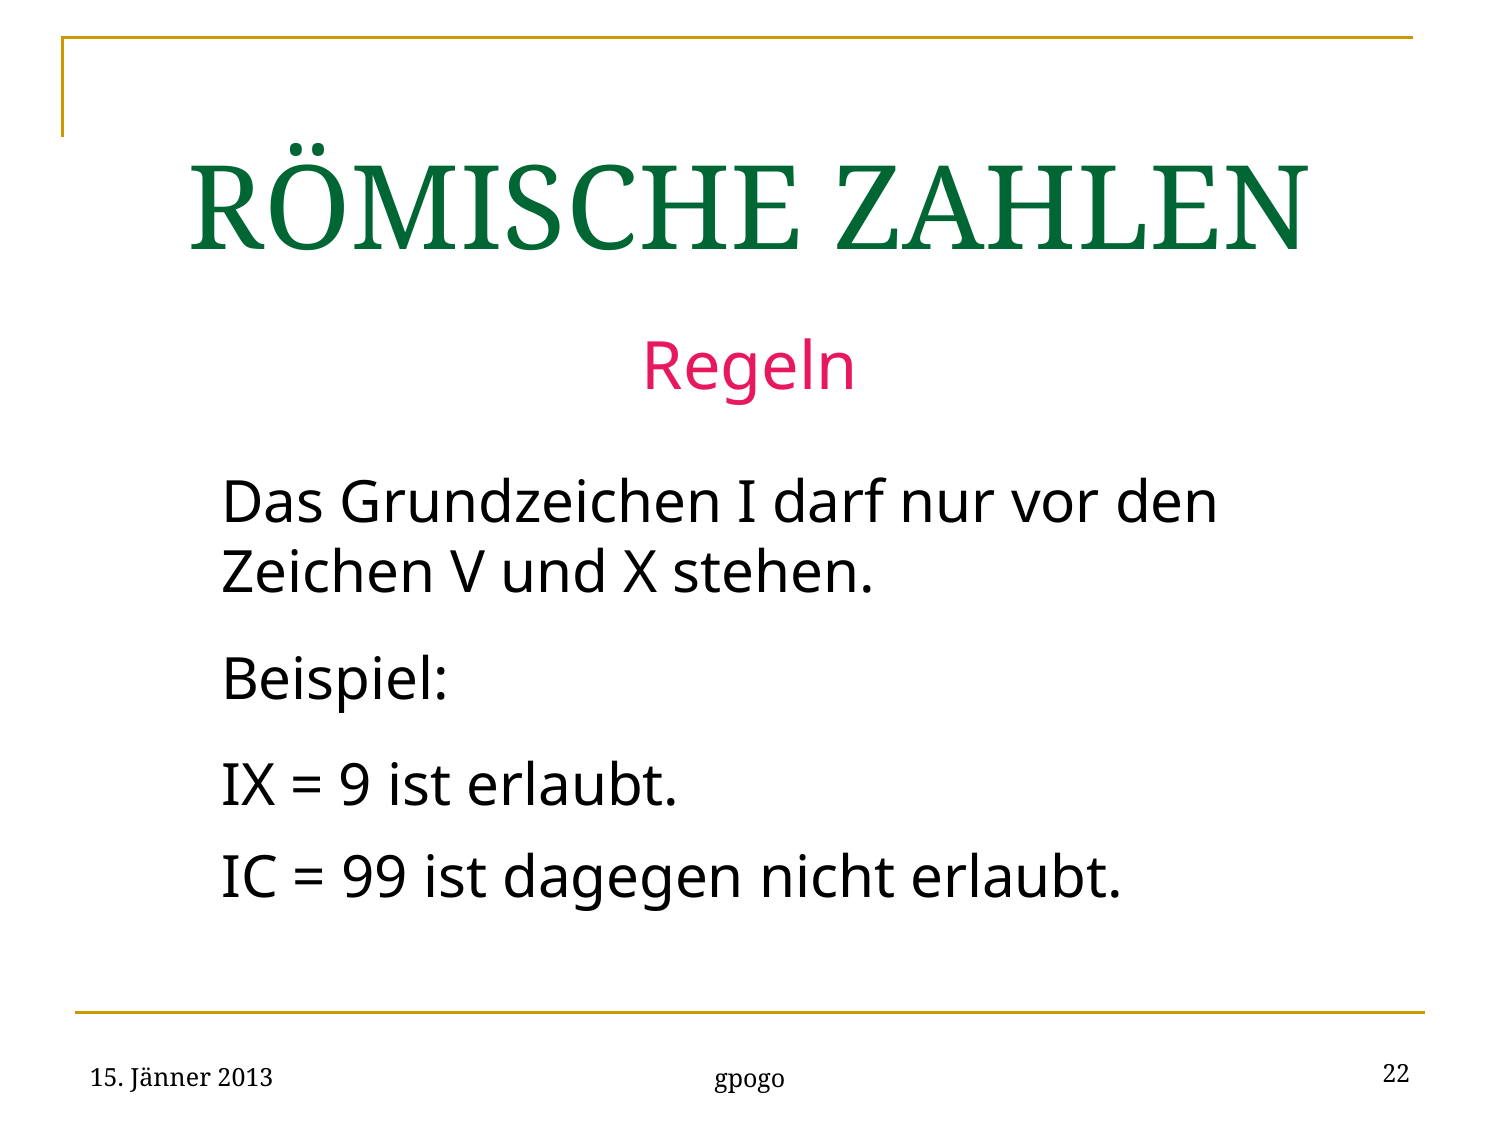

# RÖMISCHE ZAHLEN
Regeln
Das Grundzeichen I darf nur vor den Zeichen V und X stehen.
Beispiel:
IX = 9 ist erlaubt.
IC = 99 ist dagegen nicht erlaubt.
15. Jänner 2013
gpogo